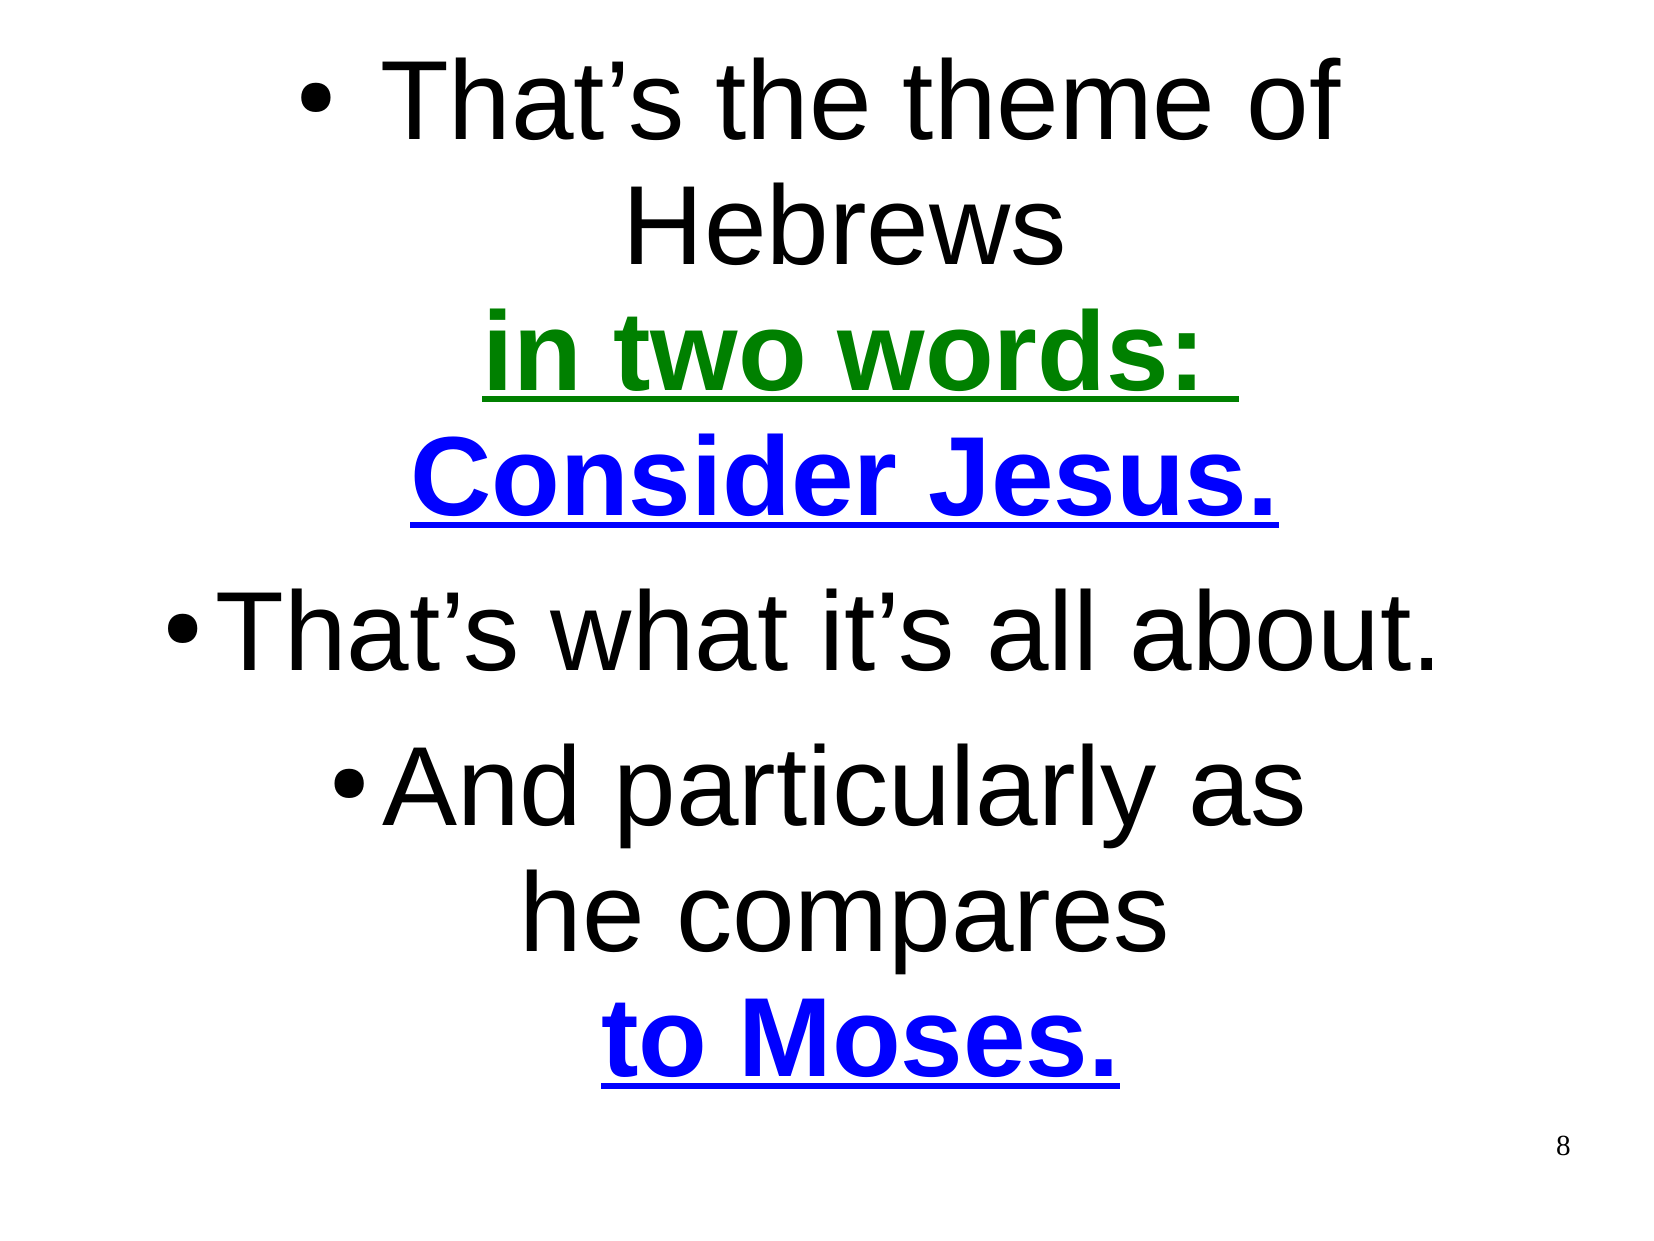

# That’s the theme of Hebrews in two words: Consider Jesus.
That’s what it’s all about.
And particularly as
he compares
to Moses.
8